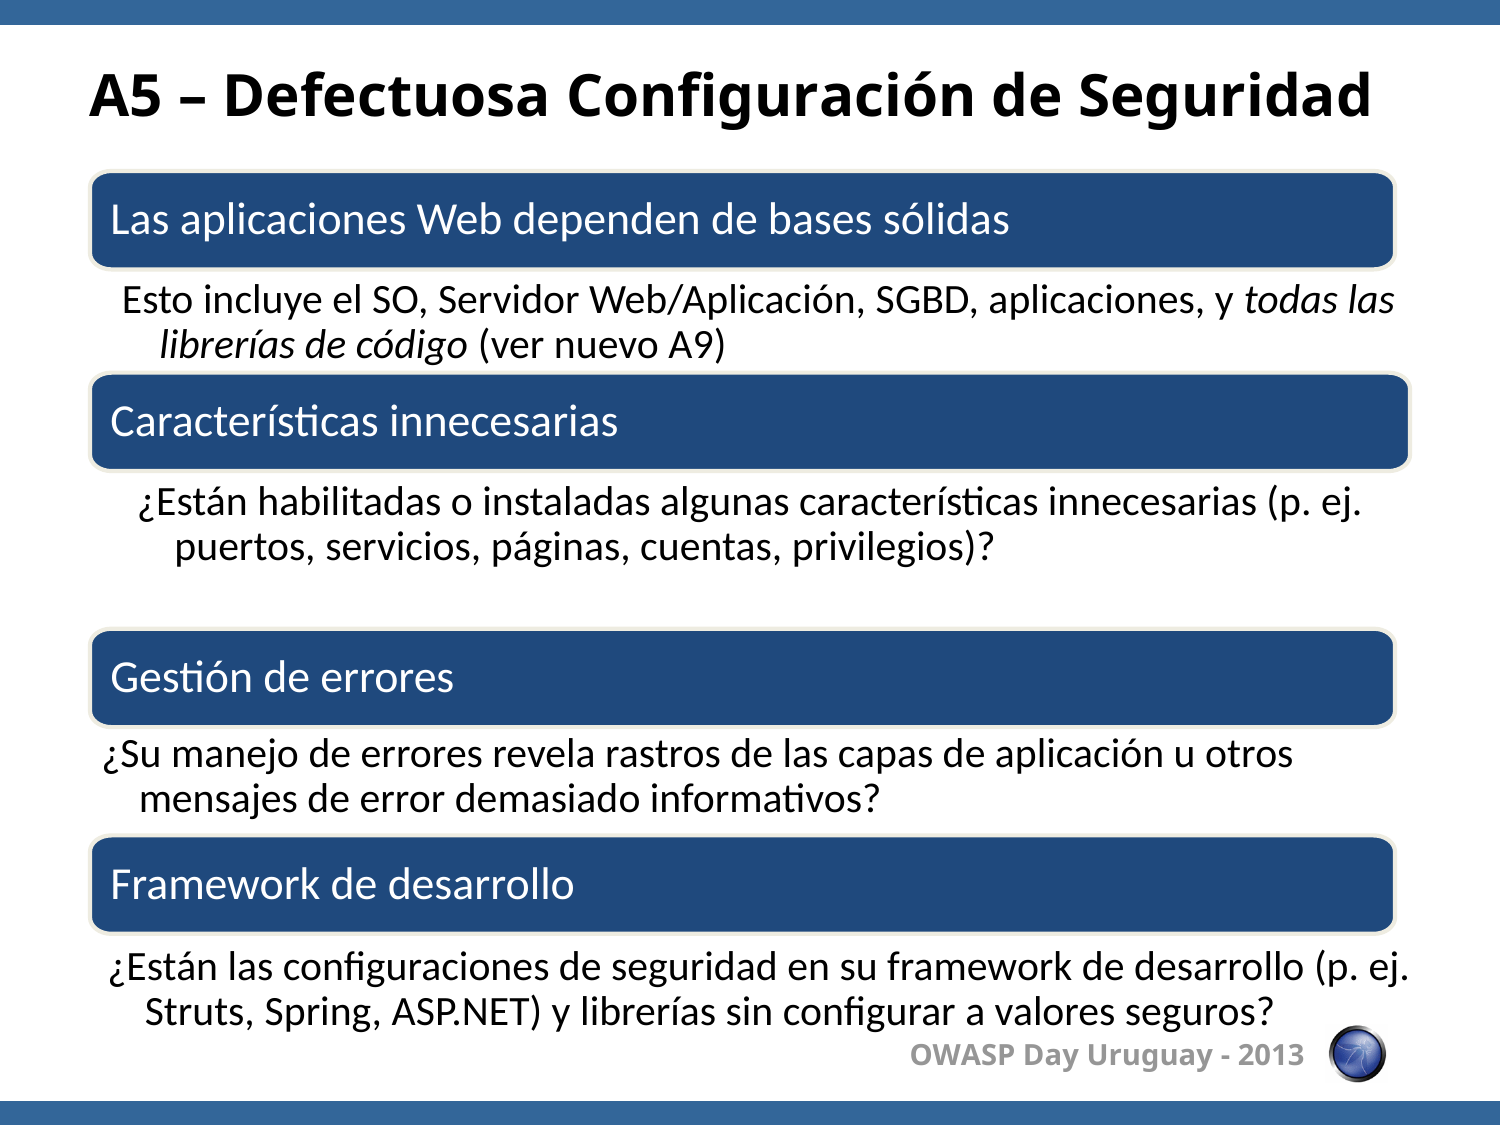

# A5 – Defectuosa Configuración de Seguridad
Las aplicaciones Web dependen de bases sólidas
Esto incluye el SO, Servidor Web/Aplicación, SGBD, aplicaciones, y todas las librerías de código (ver nuevo A9)
Características innecesarias
¿Están habilitadas o instaladas algunas características innecesarias (p. ej. puertos, servicios, páginas, cuentas, privilegios)?
Gestión de errores
¿Su manejo de errores revela rastros de las capas de aplicación u otros mensajes de error demasiado informativos?
Framework de desarrollo
¿Están las configuraciones de seguridad en su framework de desarrollo (p. ej. Struts, Spring, ASP.NET) y librerías sin configurar a valores seguros?